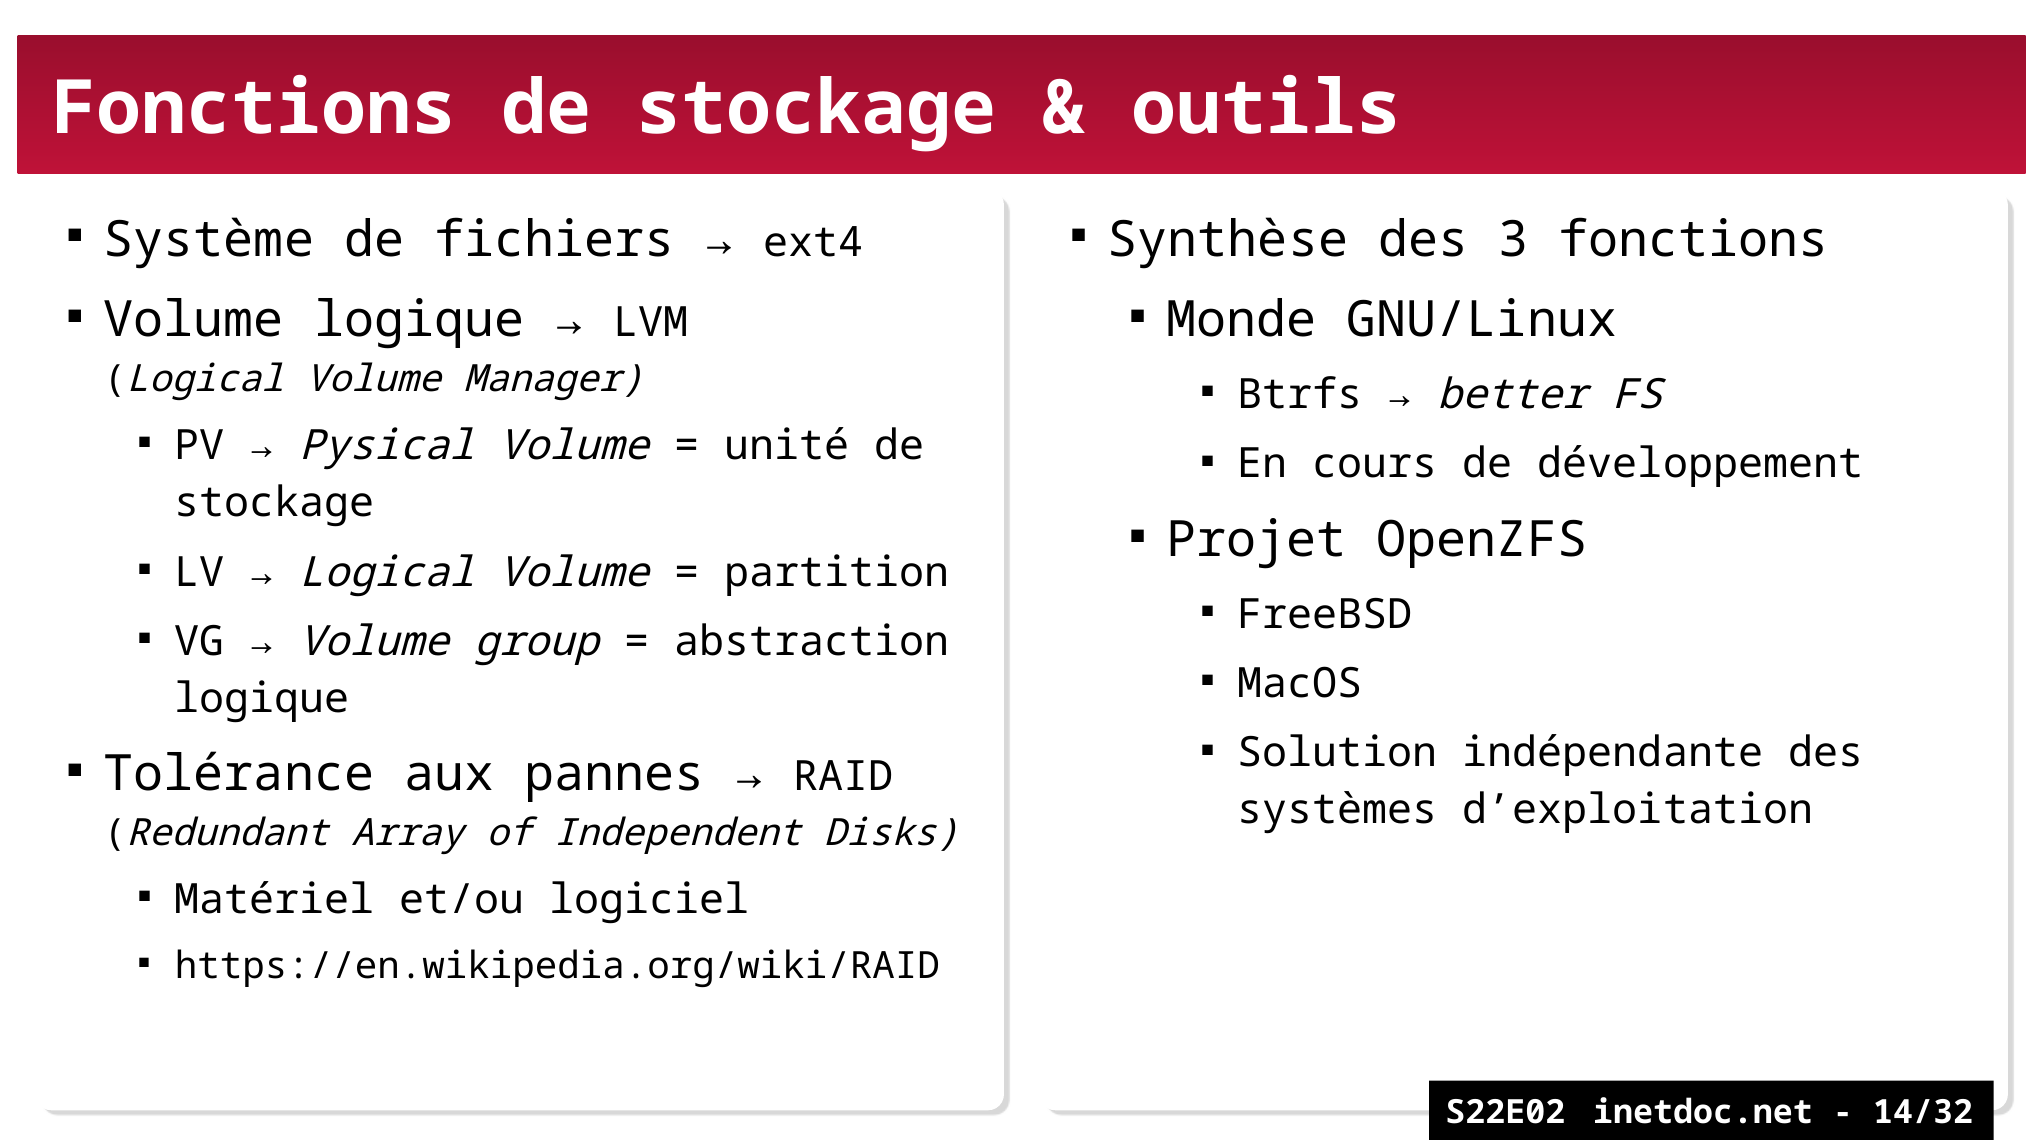

Fonctions de stockage & outils
Système de fichiers → ext4
Volume logique → LVM
(Logical Volume Manager)
PV → Pysical Volume = unité de stockage
LV → Logical Volume = partition
VG → Volume group = abstraction logique
Tolérance aux pannes → RAID (Redundant Array of Independent Disks)
Matériel et/ou logiciel
https://en.wikipedia.org/wiki/RAID
Synthèse des 3 fonctions
Monde GNU/Linux
Btrfs → better FS
En cours de développement
Projet OpenZFS
FreeBSD
MacOS
Solution indépendante des systèmes d’exploitation
S22E02	inetdoc.net - /32